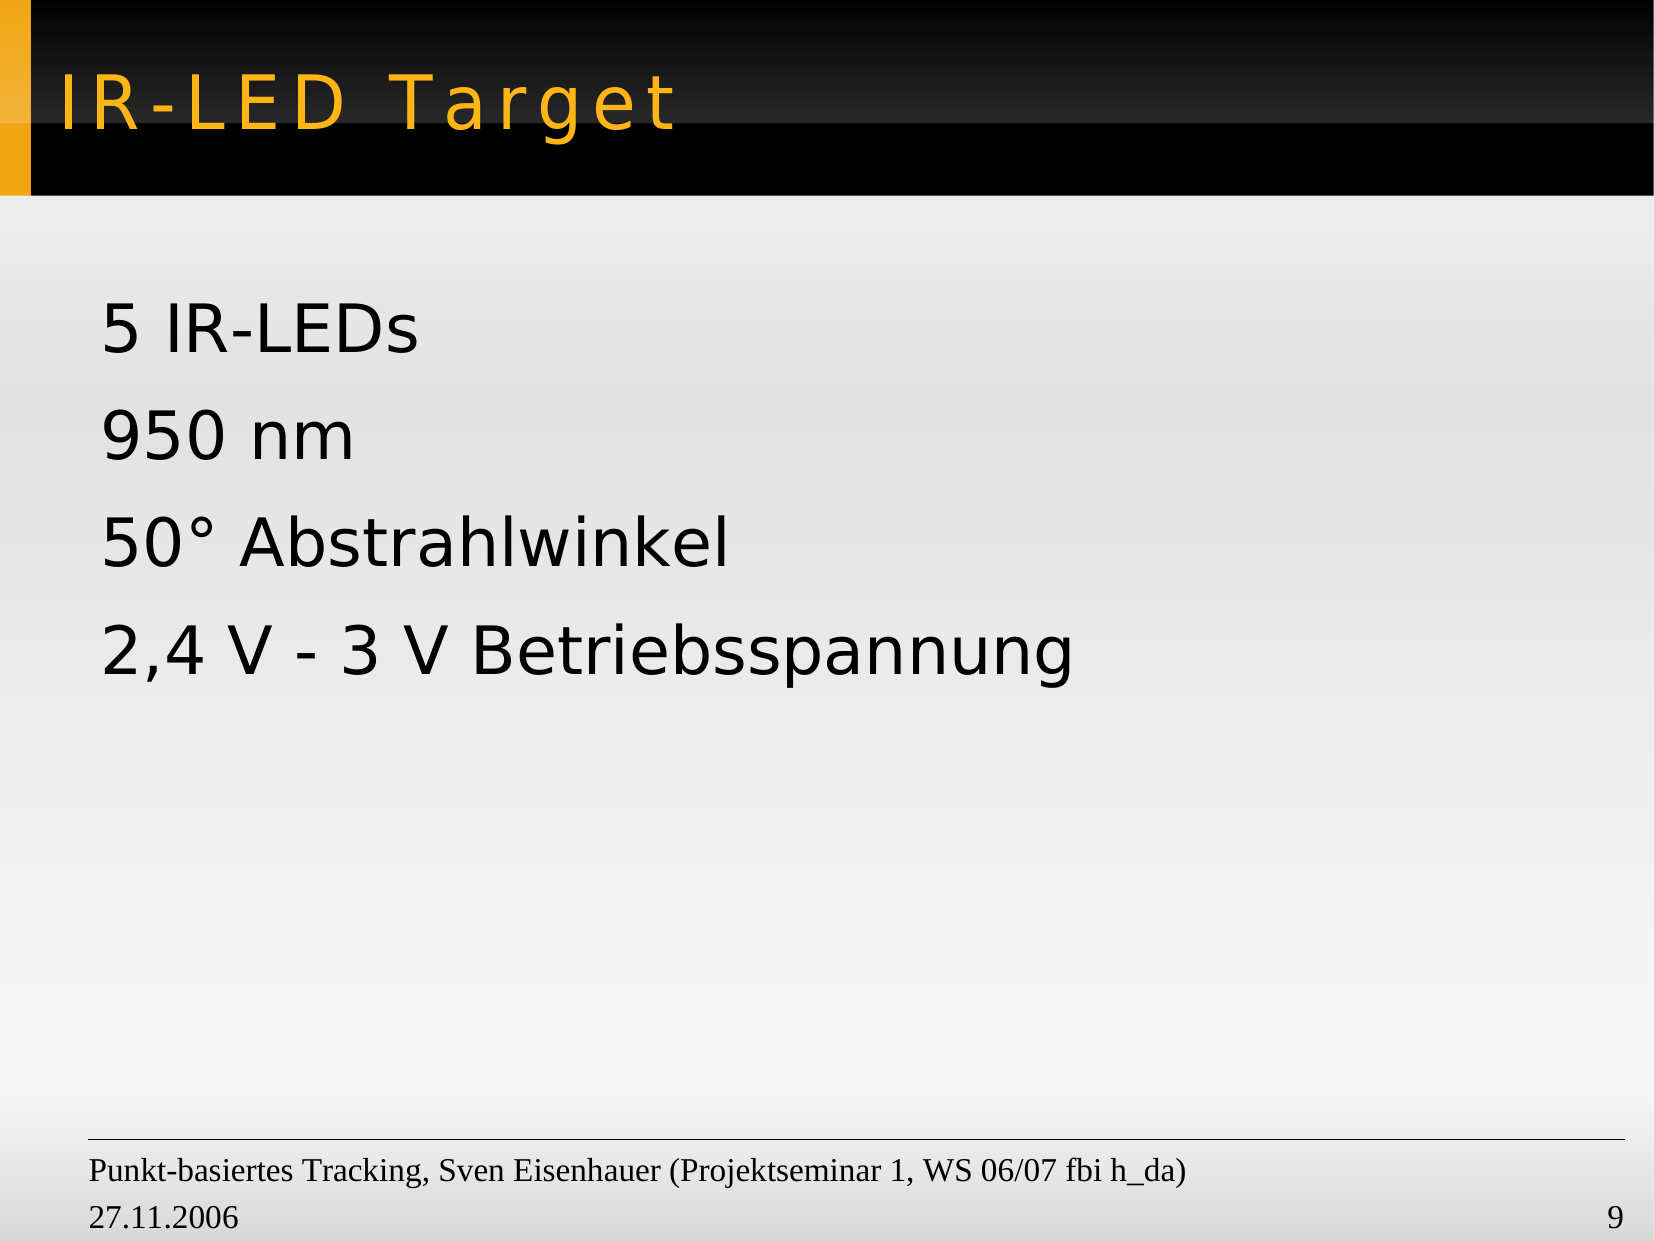

# IR-LED Target
5 IR-LEDs
950 nm
50° Abstrahlwinkel
2,4 V - 3 V Betriebsspannung
Punkt-basiertes Tracking, Sven Eisenhauer (Projektseminar 1, WS 06/07 fbi h_da)
27.11.2006
9